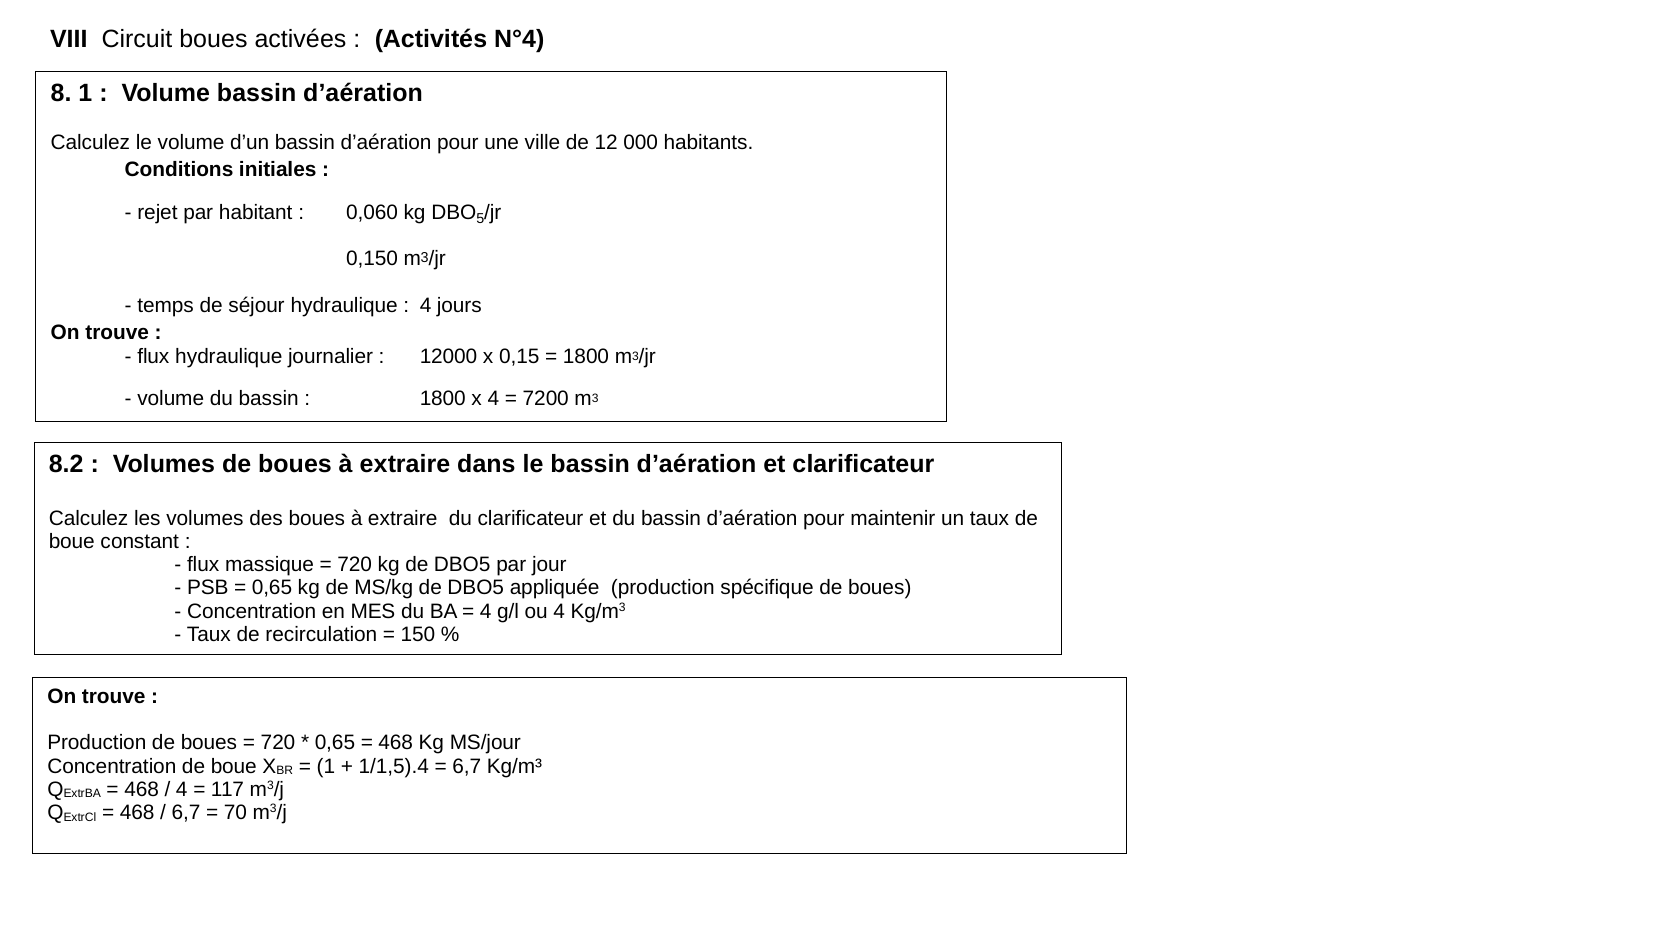

VIII  Circuit boues activées : (Activités N°4)
8. 1 : Volume bassin d’aération
Calculez le volume d’un bassin d’aération pour une ville de 12 000 habitants.
	Conditions initiales :
	- rejet par habitant : 	0,060 kg DBO5/jr
				0,150 m3/jr
	- temps de séjour hydraulique : 	4 jours
On trouve :
	- flux hydraulique journalier : 	12000 x 0,15 = 1800 m3/jr
	- volume du bassin : 	 	1800 x 4 = 7200 m3
8.2 : Volumes de boues à extraire dans le bassin d’aération et clarificateur
Calculez les volumes des boues à extraire du clarificateur et du bassin d’aération pour maintenir un taux de boue constant :
- flux massique = 720 kg de DBO5 par jour
- PSB = 0,65 kg de MS/kg de DBO5 appliquée (production spécifique de boues)
- Concentration en MES du BA = 4 g/l ou 4 Kg/m3
- Taux de recirculation = 150 %
On trouve :
Production de boues = 720 * 0,65 = 468 Kg MS/jour
Concentration de boue XBR = (1 + 1/1,5).4 = 6,7 Kg/m³
QExtrBA = 468 / 4 = 117 m3/j
QExtrCl = 468 / 6,7 = 70 m3/j